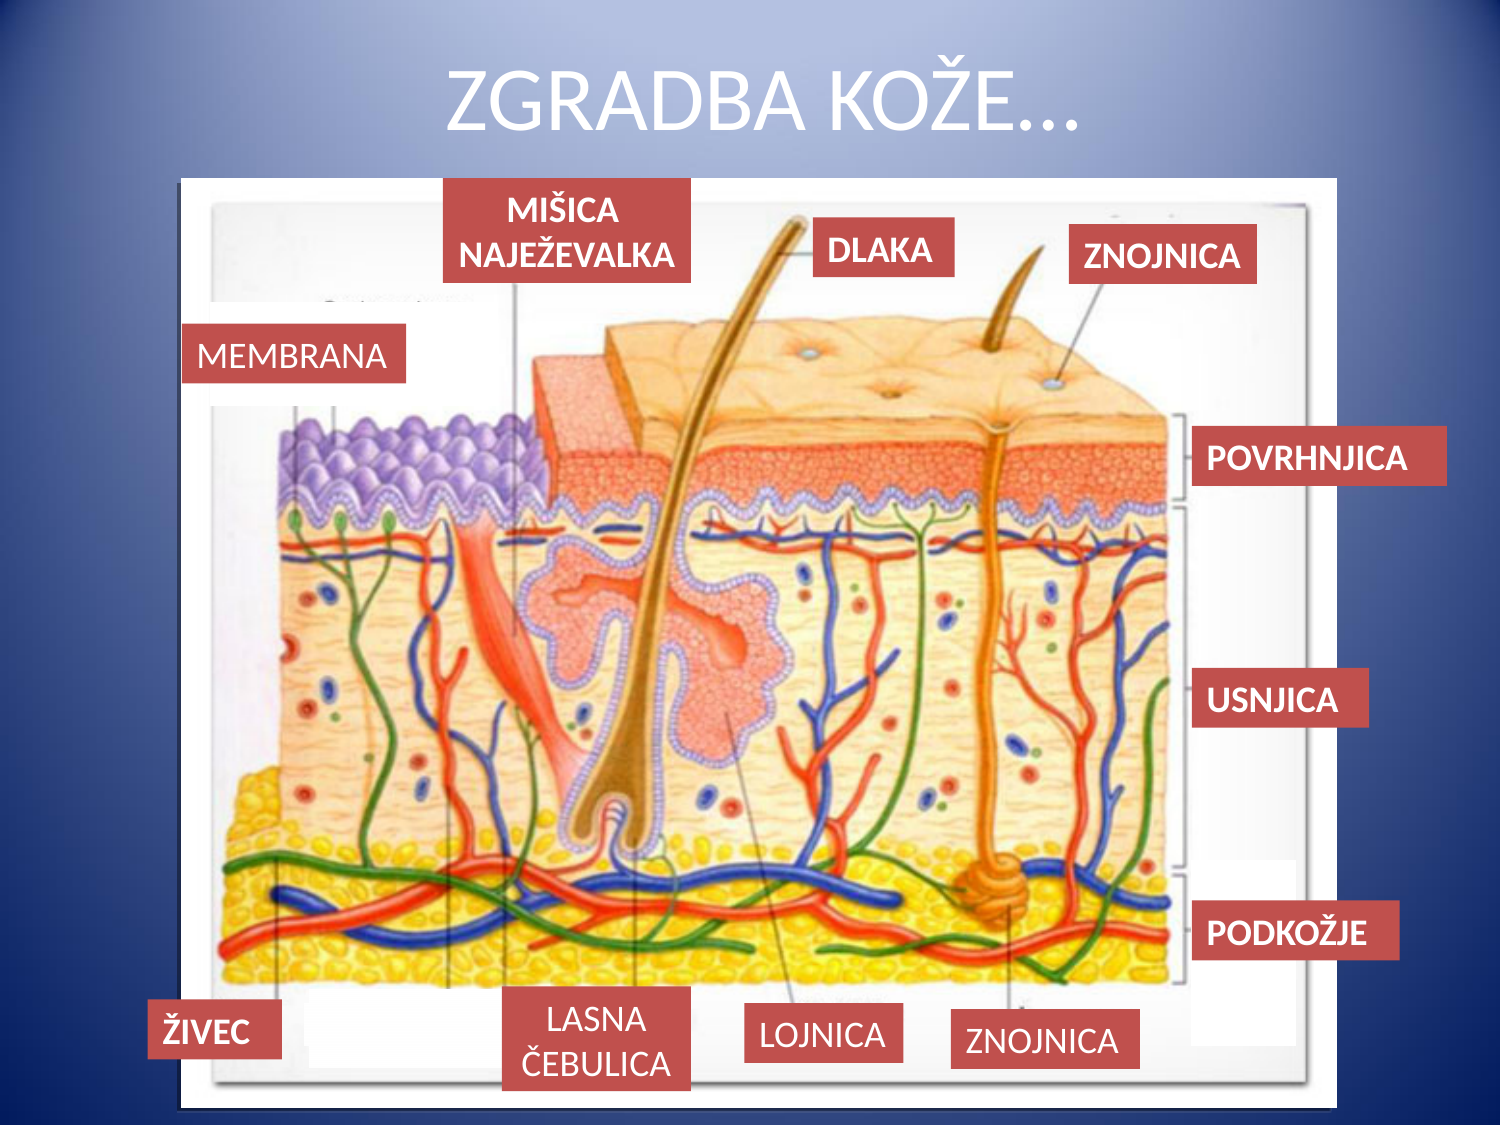

# ZGRADBA KOŽE…
MIŠICA
NAJEŽEVALKA
DLAKA
ZNOJNICA
MEMBRANA
POVRHNJICA
USNJICA
PODKOŽJE
LASNA ČEBULICA
ŽIVEC
LOJNICA
ZNOJNICA